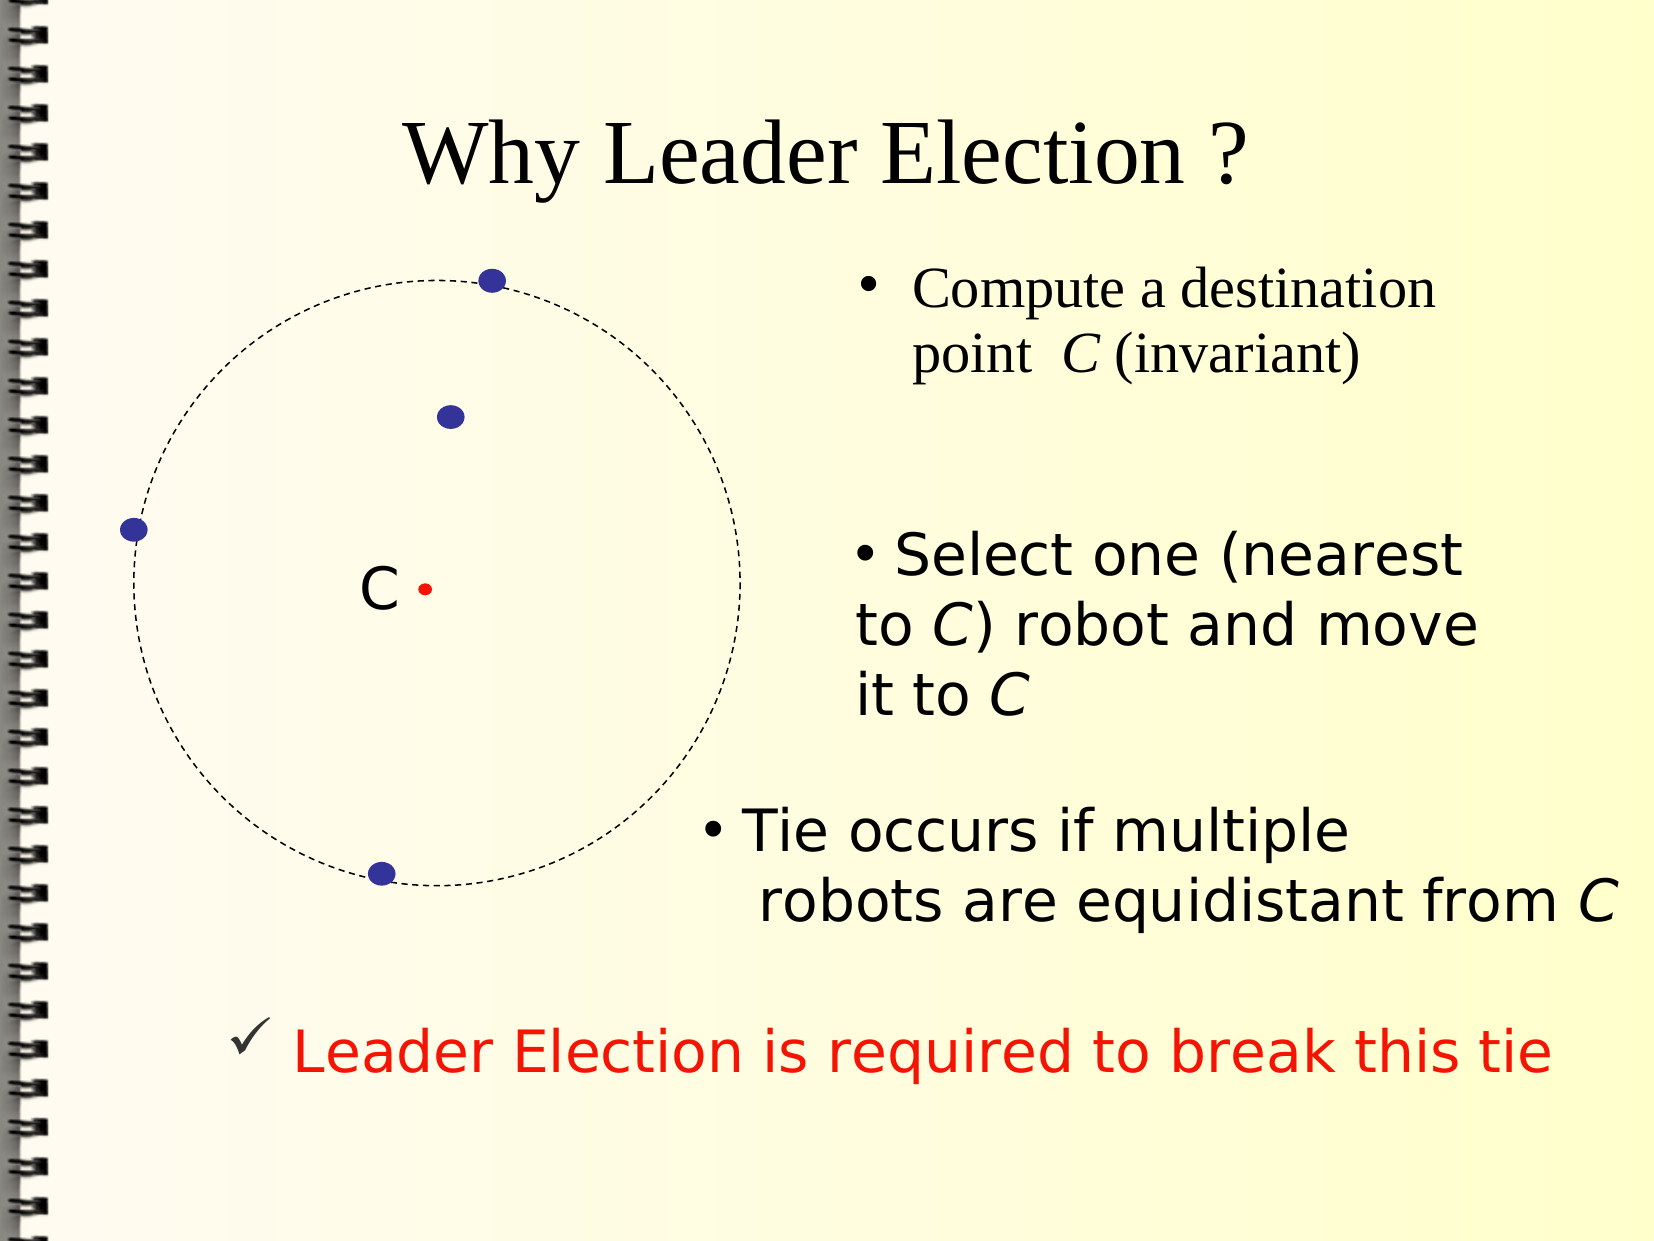

# Why Leader Election ?
Compute a destination point C (invariant)
 Select one (nearest to C) robot and move it to C
C
 Tie occurs if multiple
 robots are equidistant from C
 Leader Election is required to break this tie